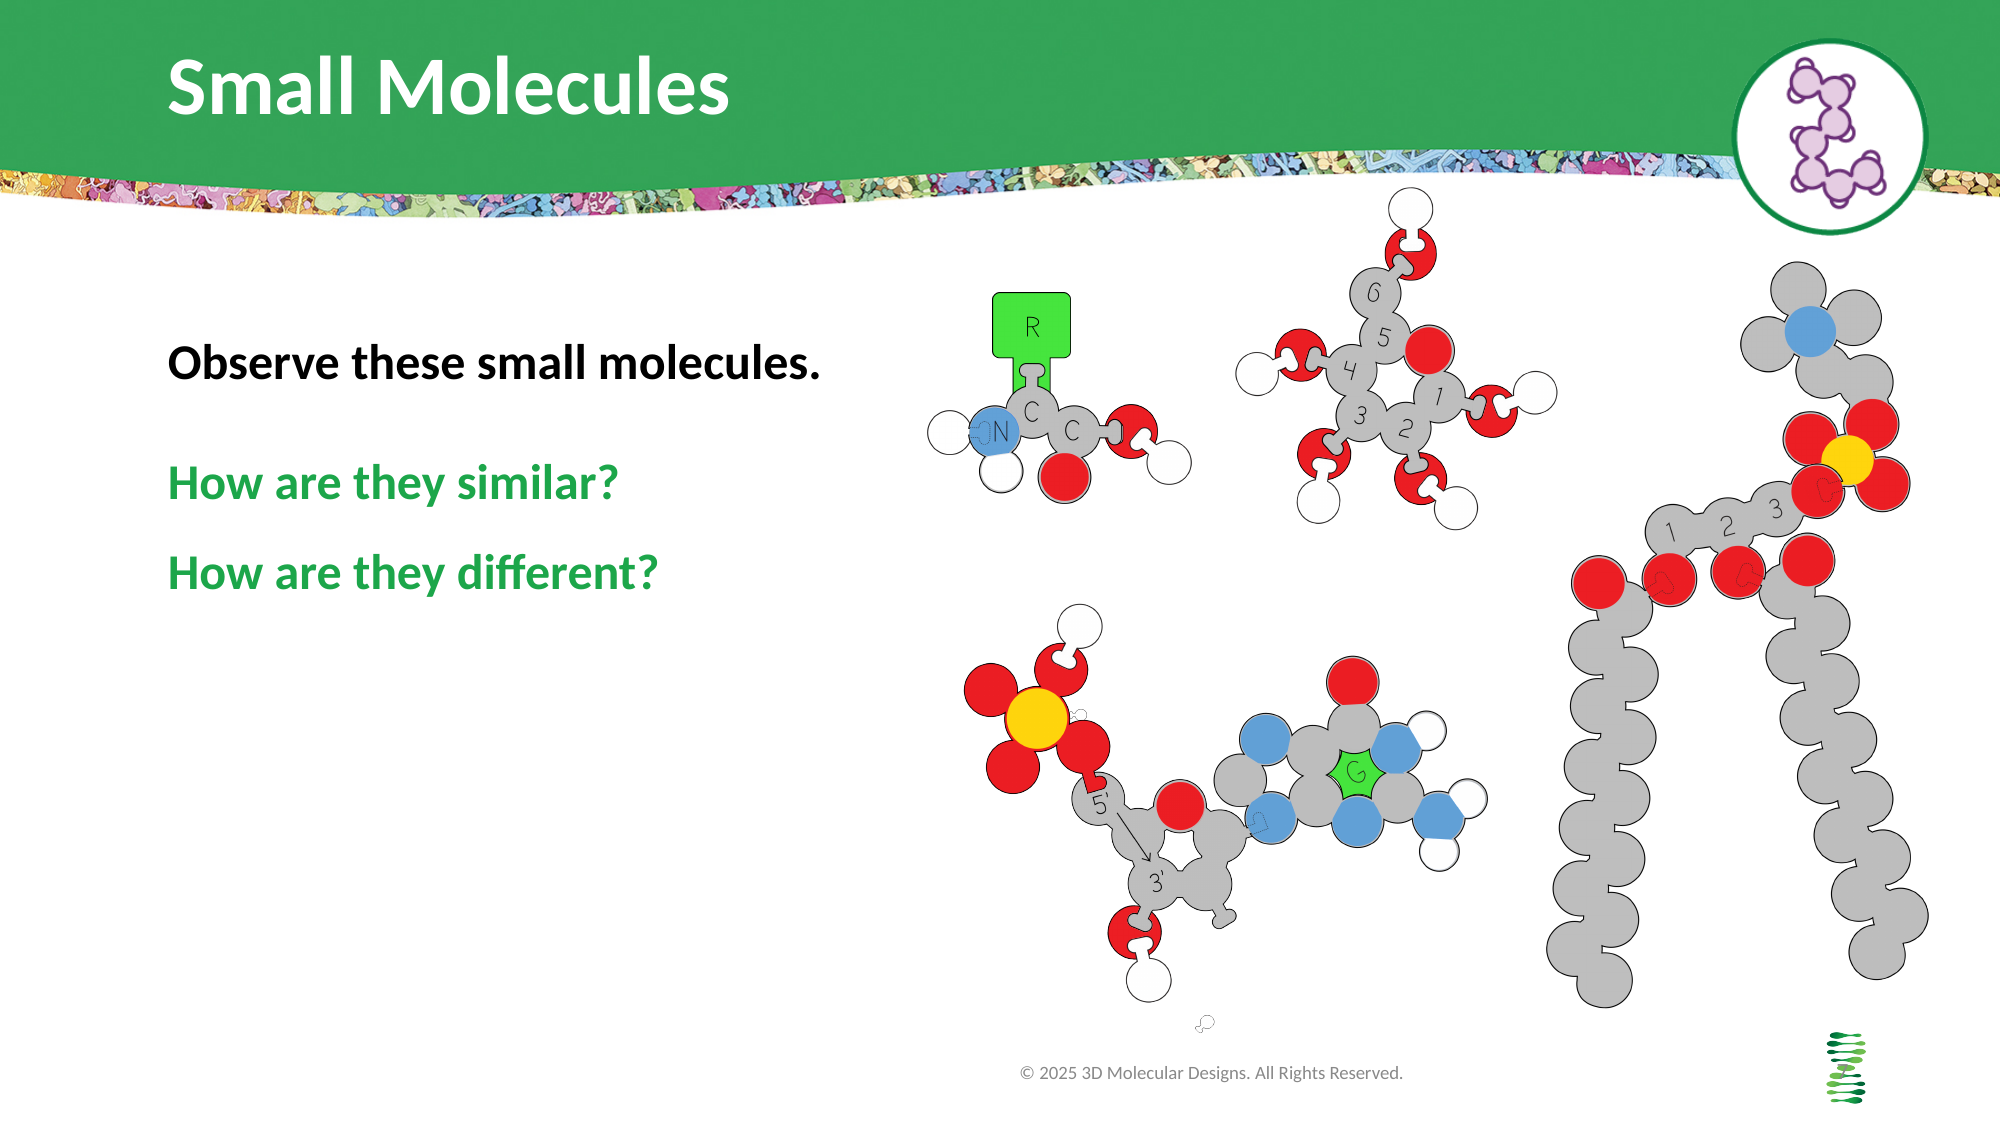

Small Molecules
Observe these small molecules.
How are they similar?
How are they different?